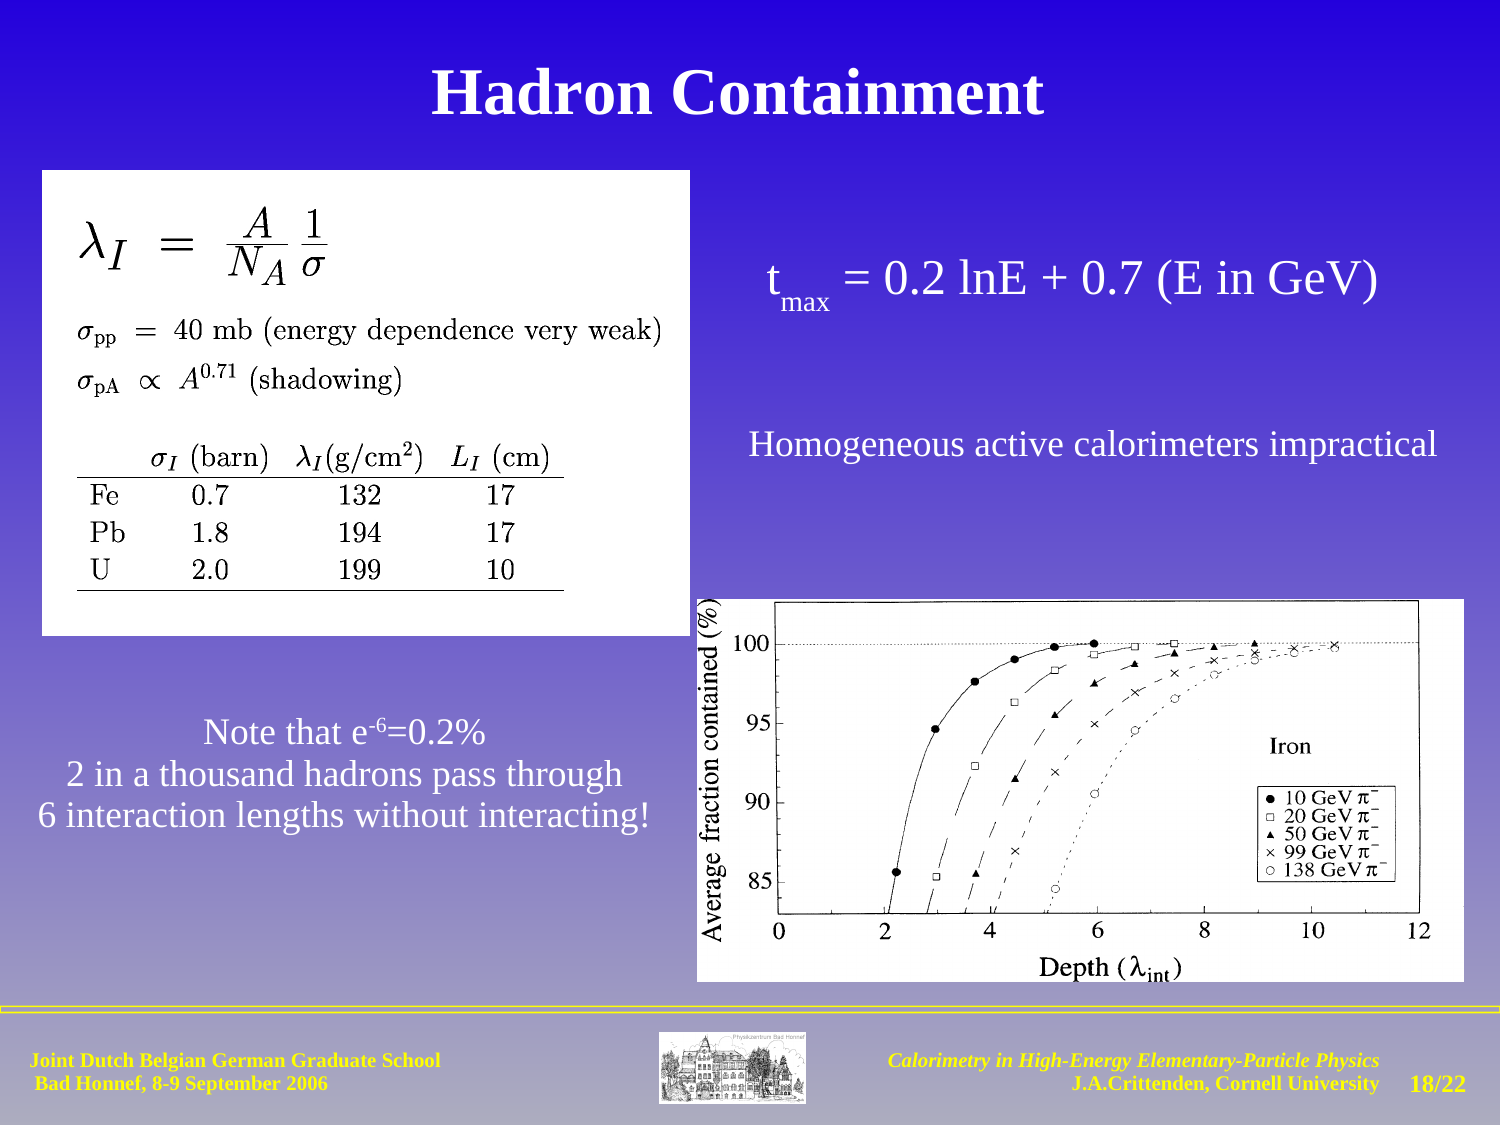

# Hadron Containment
tmax = 0.2 lnE + 0.7 (E in GeV)
Homogeneous active calorimeters impractical
Note that e-6=0.2%
2 in a thousand hadrons pass through
6 interaction lengths without interacting!